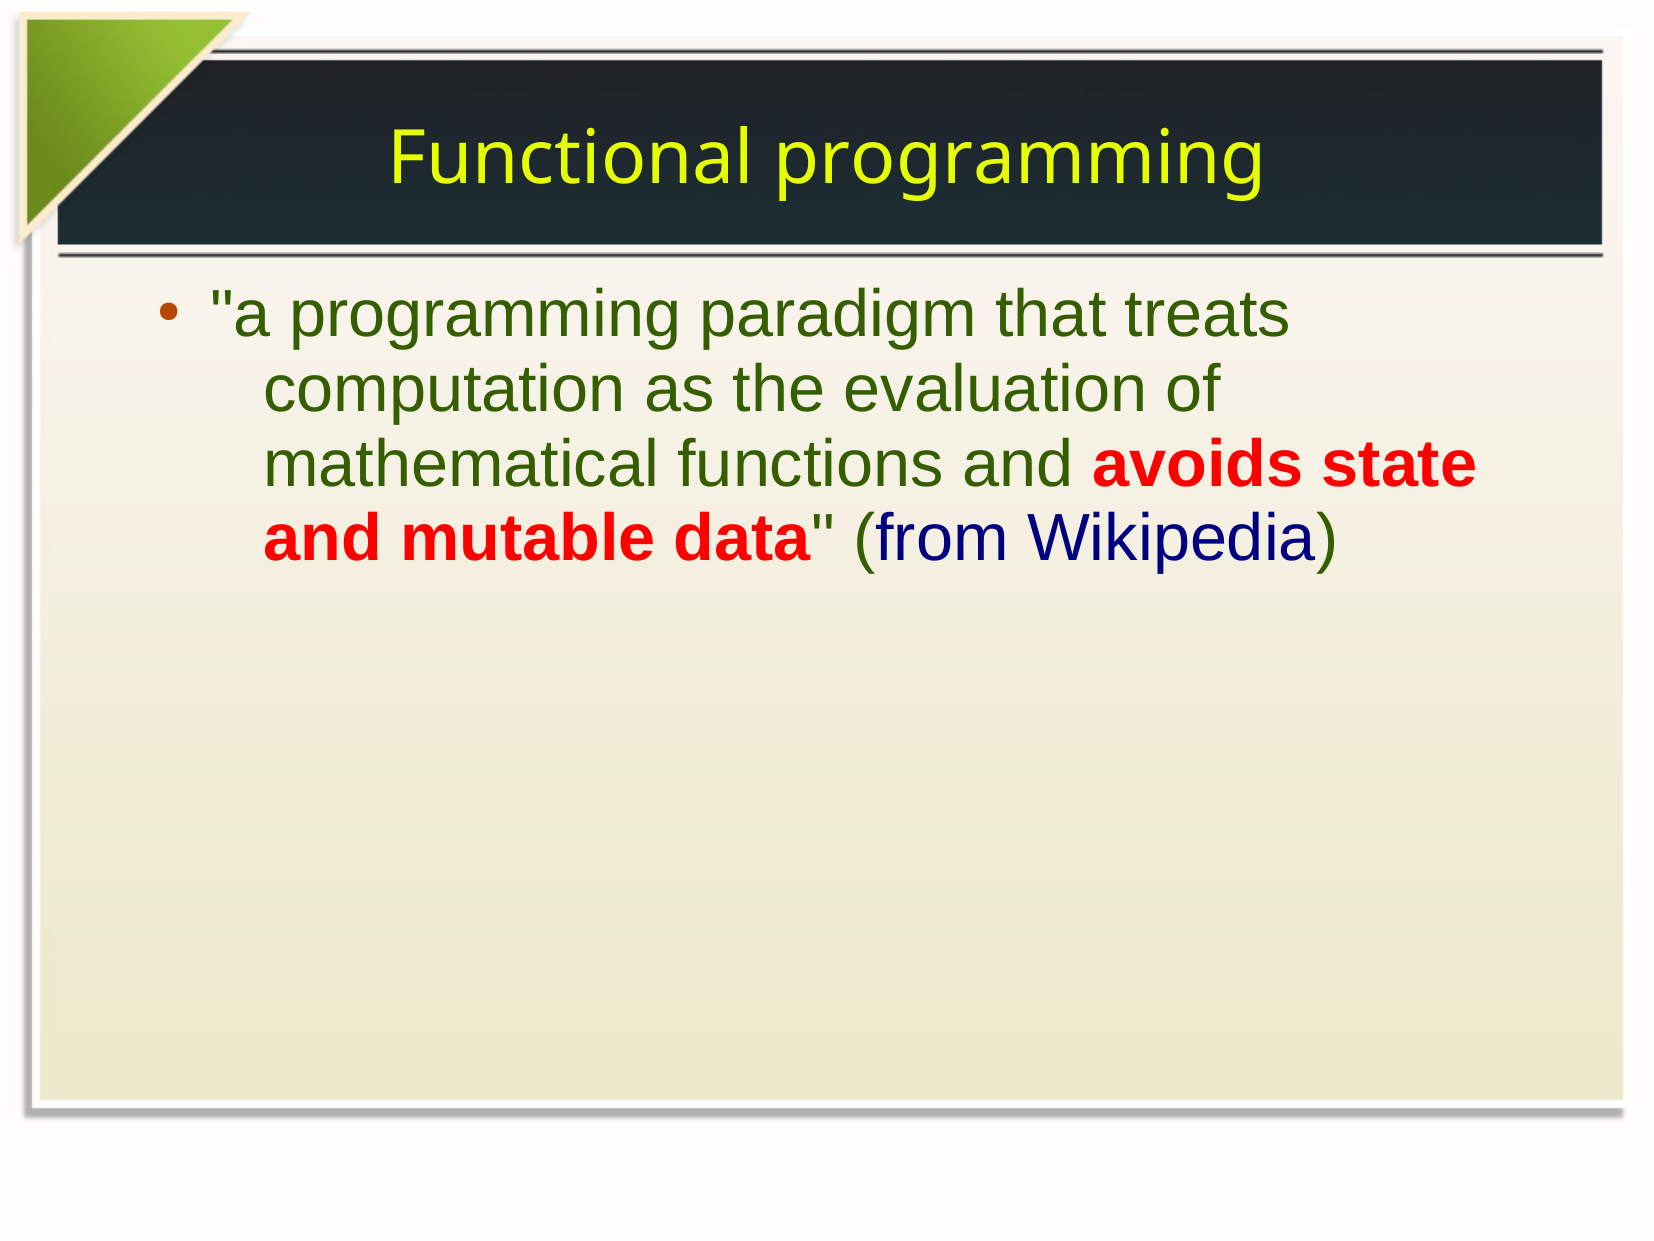

# Functional programming
"a programming paradigm that treats computation as the evaluation of mathematical functions and avoids state and mutable data" (from Wikipedia)